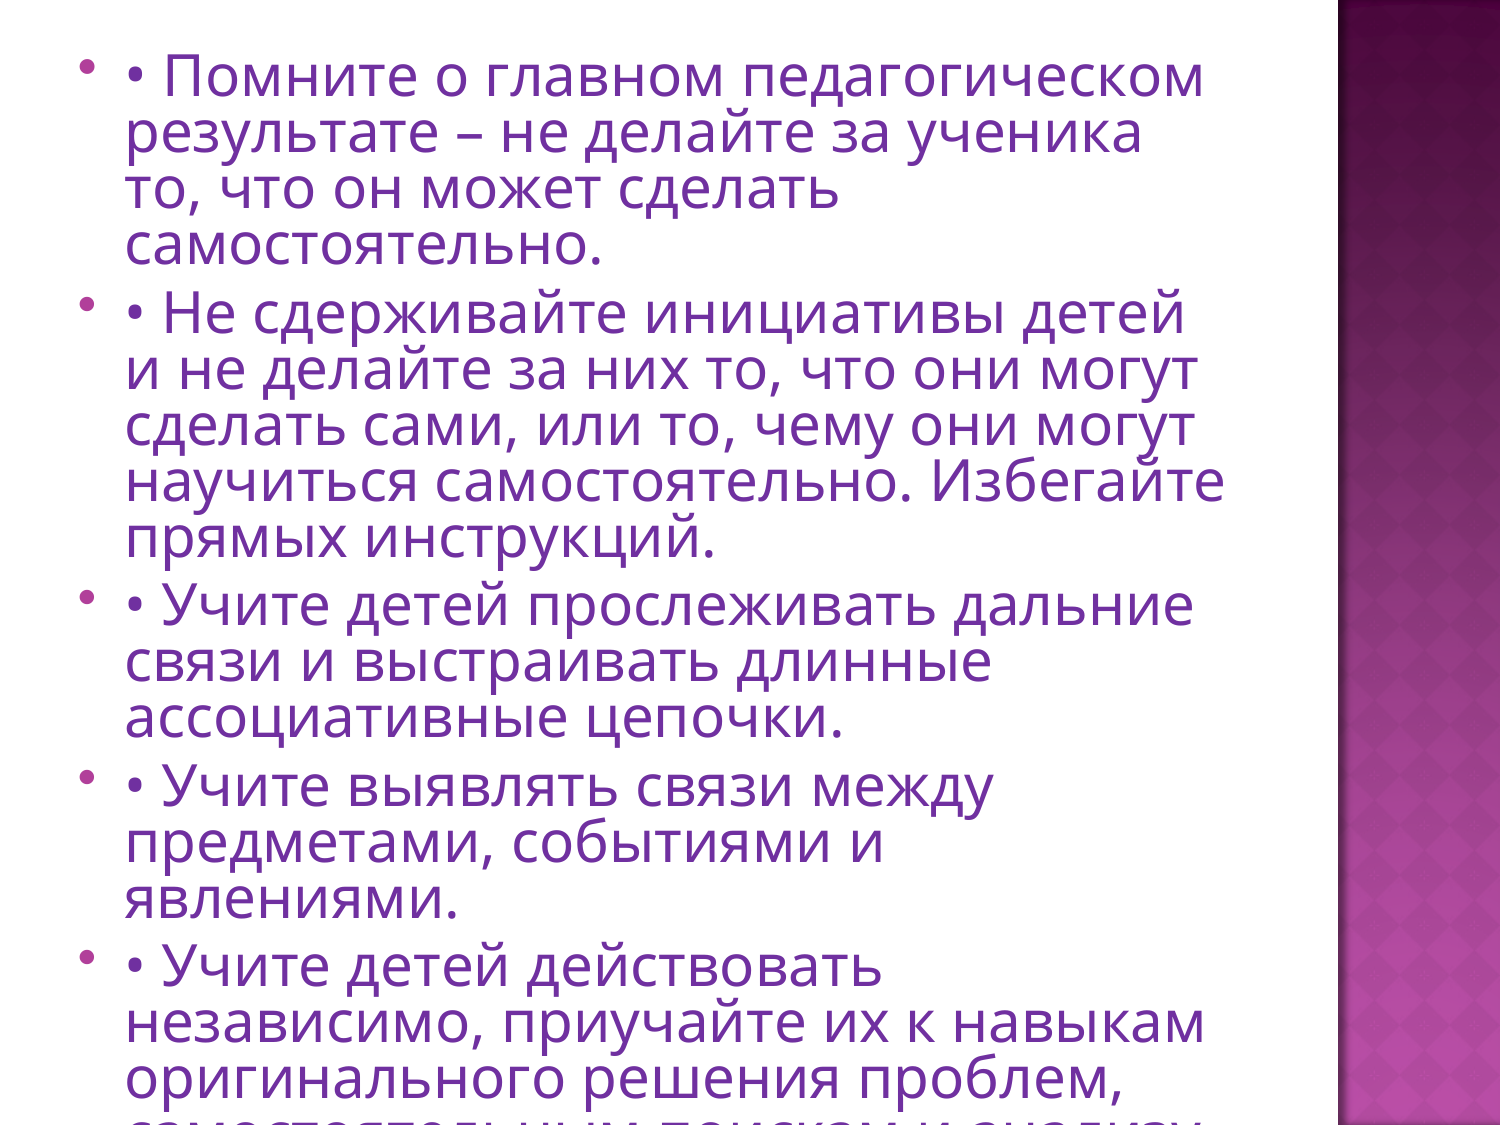

• Помните о главном педагогическом результате – не делайте за ученика то, что он может сделать самостоятельно.
• Не сдерживайте инициативы детей и не делайте за них то, что они могут сделать сами, или то, чему они могут научиться самостоятельно. Избегайте прямых инструкций.
• Учите детей прослеживать дальние связи и выстраивать длинные ассоциативные цепочки.
• Учите выявлять связи между предметами, событиями и явлениями.
• Учите детей действовать независимо, приучайте их к навыкам оригинального решения проблем, самостоятельным поискам и анализу ситуаций.